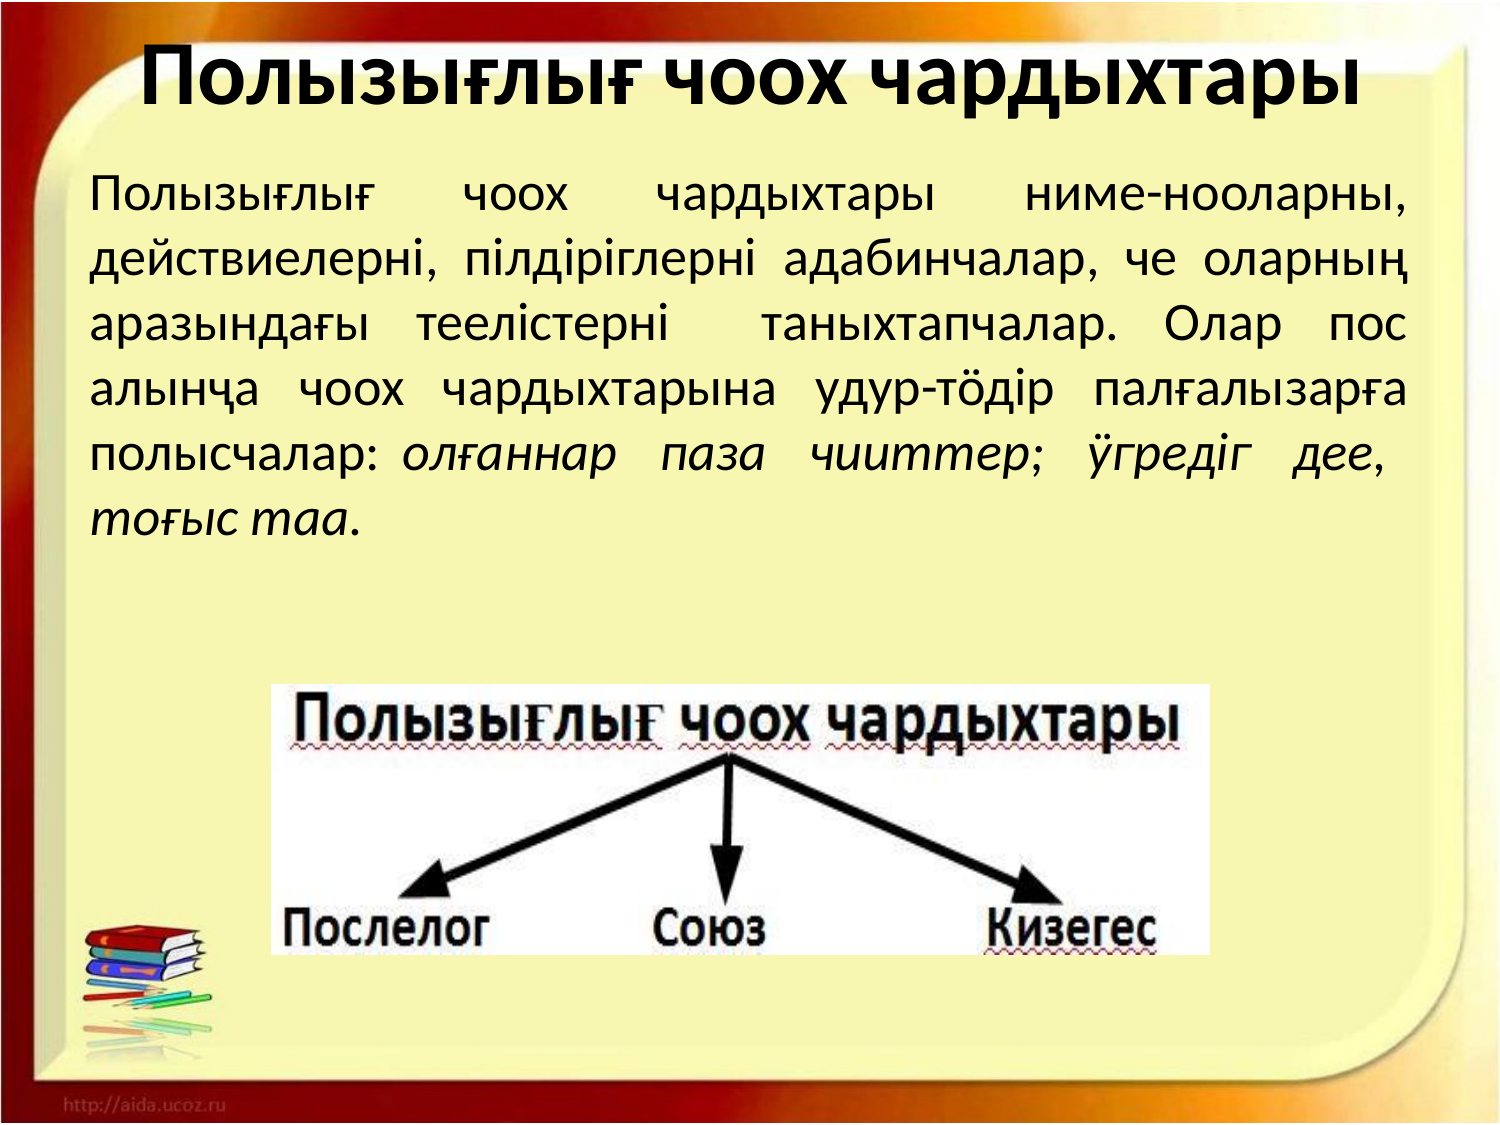

# Полызығлығ чоох чардыхтары
Полызығлығ чоох чардыхтары ниме-нооларны, действиелернi, пiлдiрiглернi адабинчалар, че оларның аразындағы теелiстернi таныхтапчалар. Oлар пос алынҷа чоох чардыхтарына удур-тӧдiр палғалызарға полысчалар: олғаннар паза чииттер; ӱгредiг дее, тоғыс таа.